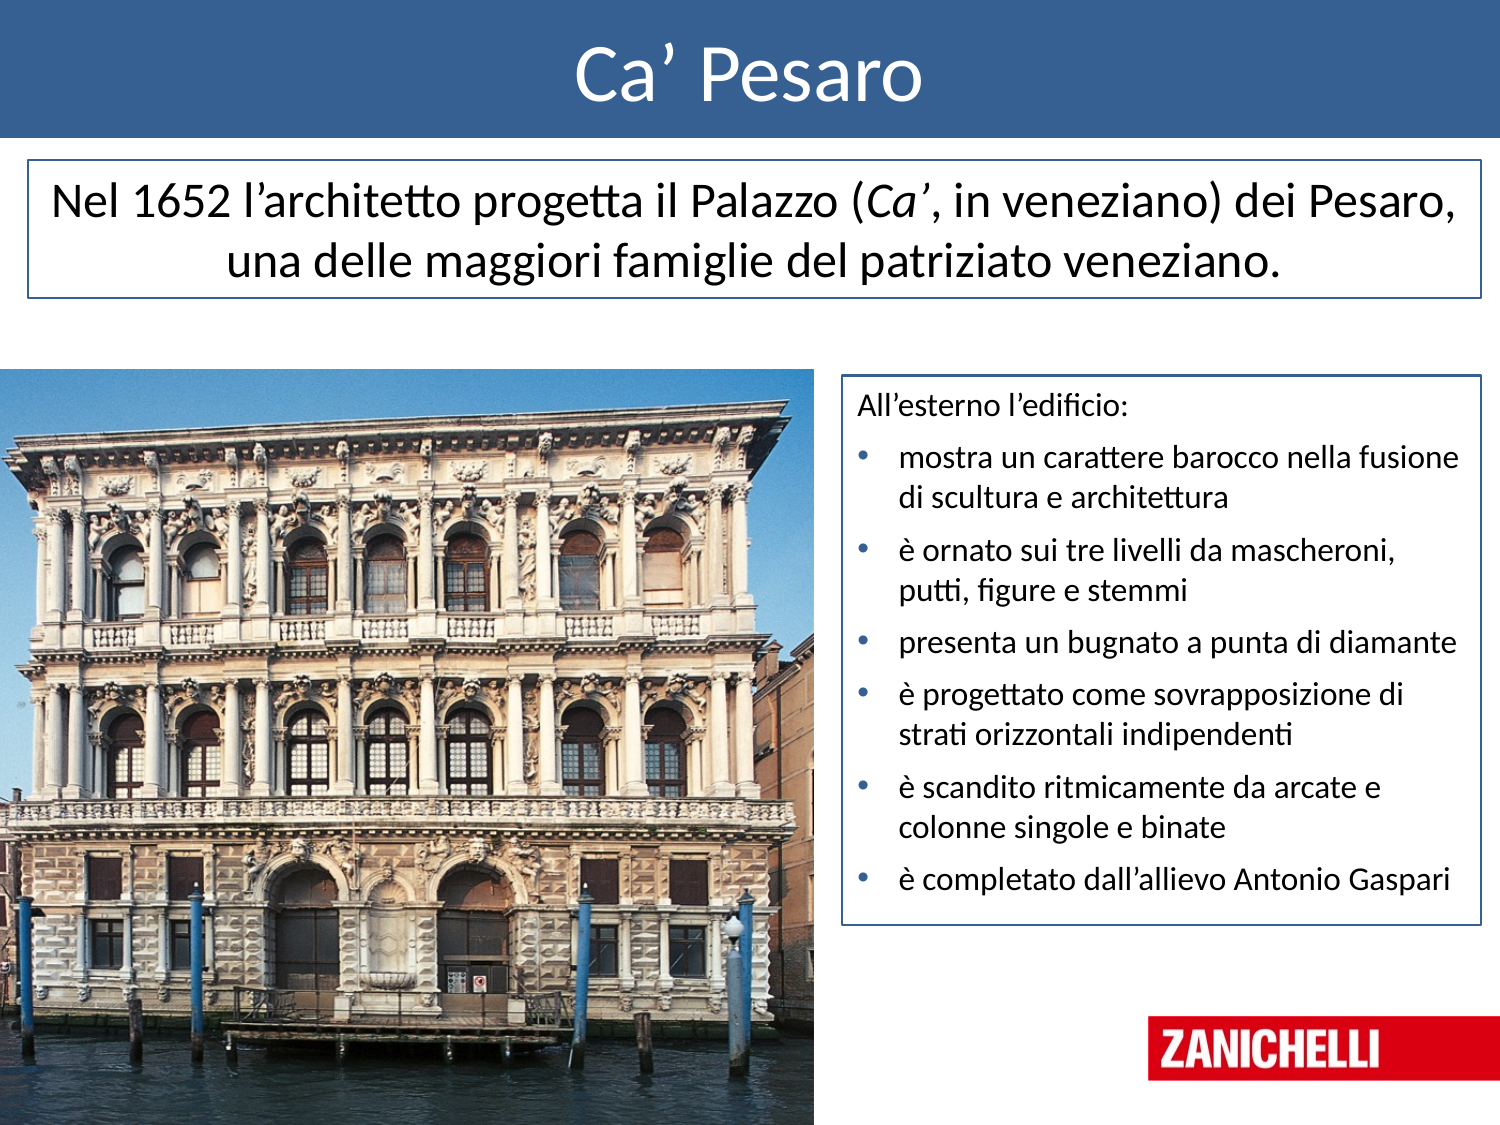

Ca’ Pesaro
Nel 1652 l’architetto progetta il Palazzo (Ca’, in veneziano) dei Pesaro, una delle maggiori famiglie del patriziato veneziano.
All’esterno l’edificio:
mostra un carattere barocco nella fusione di scultura e architettura
è ornato sui tre livelli da mascheroni, putti, figure e stemmi
presenta un bugnato a punta di diamante
è progettato come sovrapposizione di strati orizzontali indipendenti
è scandito ritmicamente da arcate e colonne singole e binate
è completato dall’allievo Antonio Gaspari